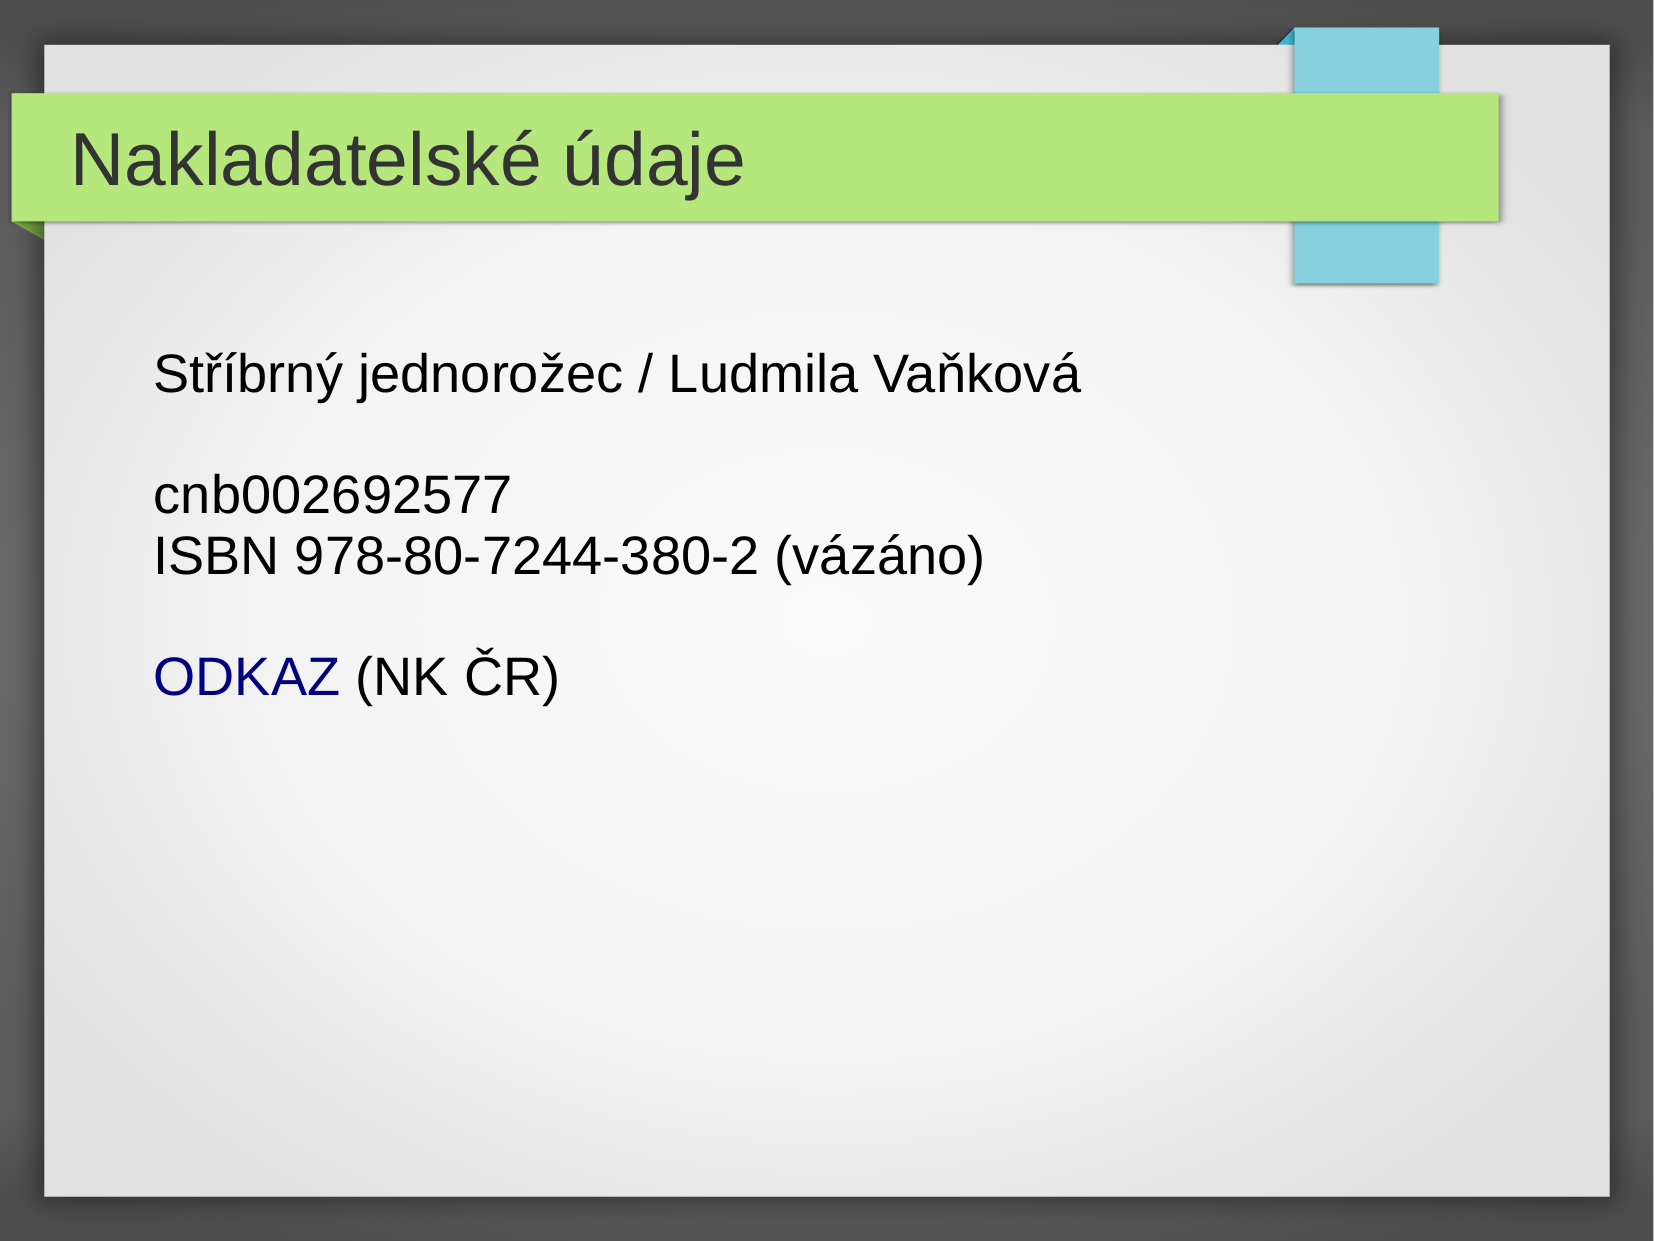

# Nakladatelské údaje
Stříbrný jednorožec / Ludmila Vaňková
cnb002692577
ISBN 978-80-7244-380-2 (vázáno)
ODKAZ (NK ČR)